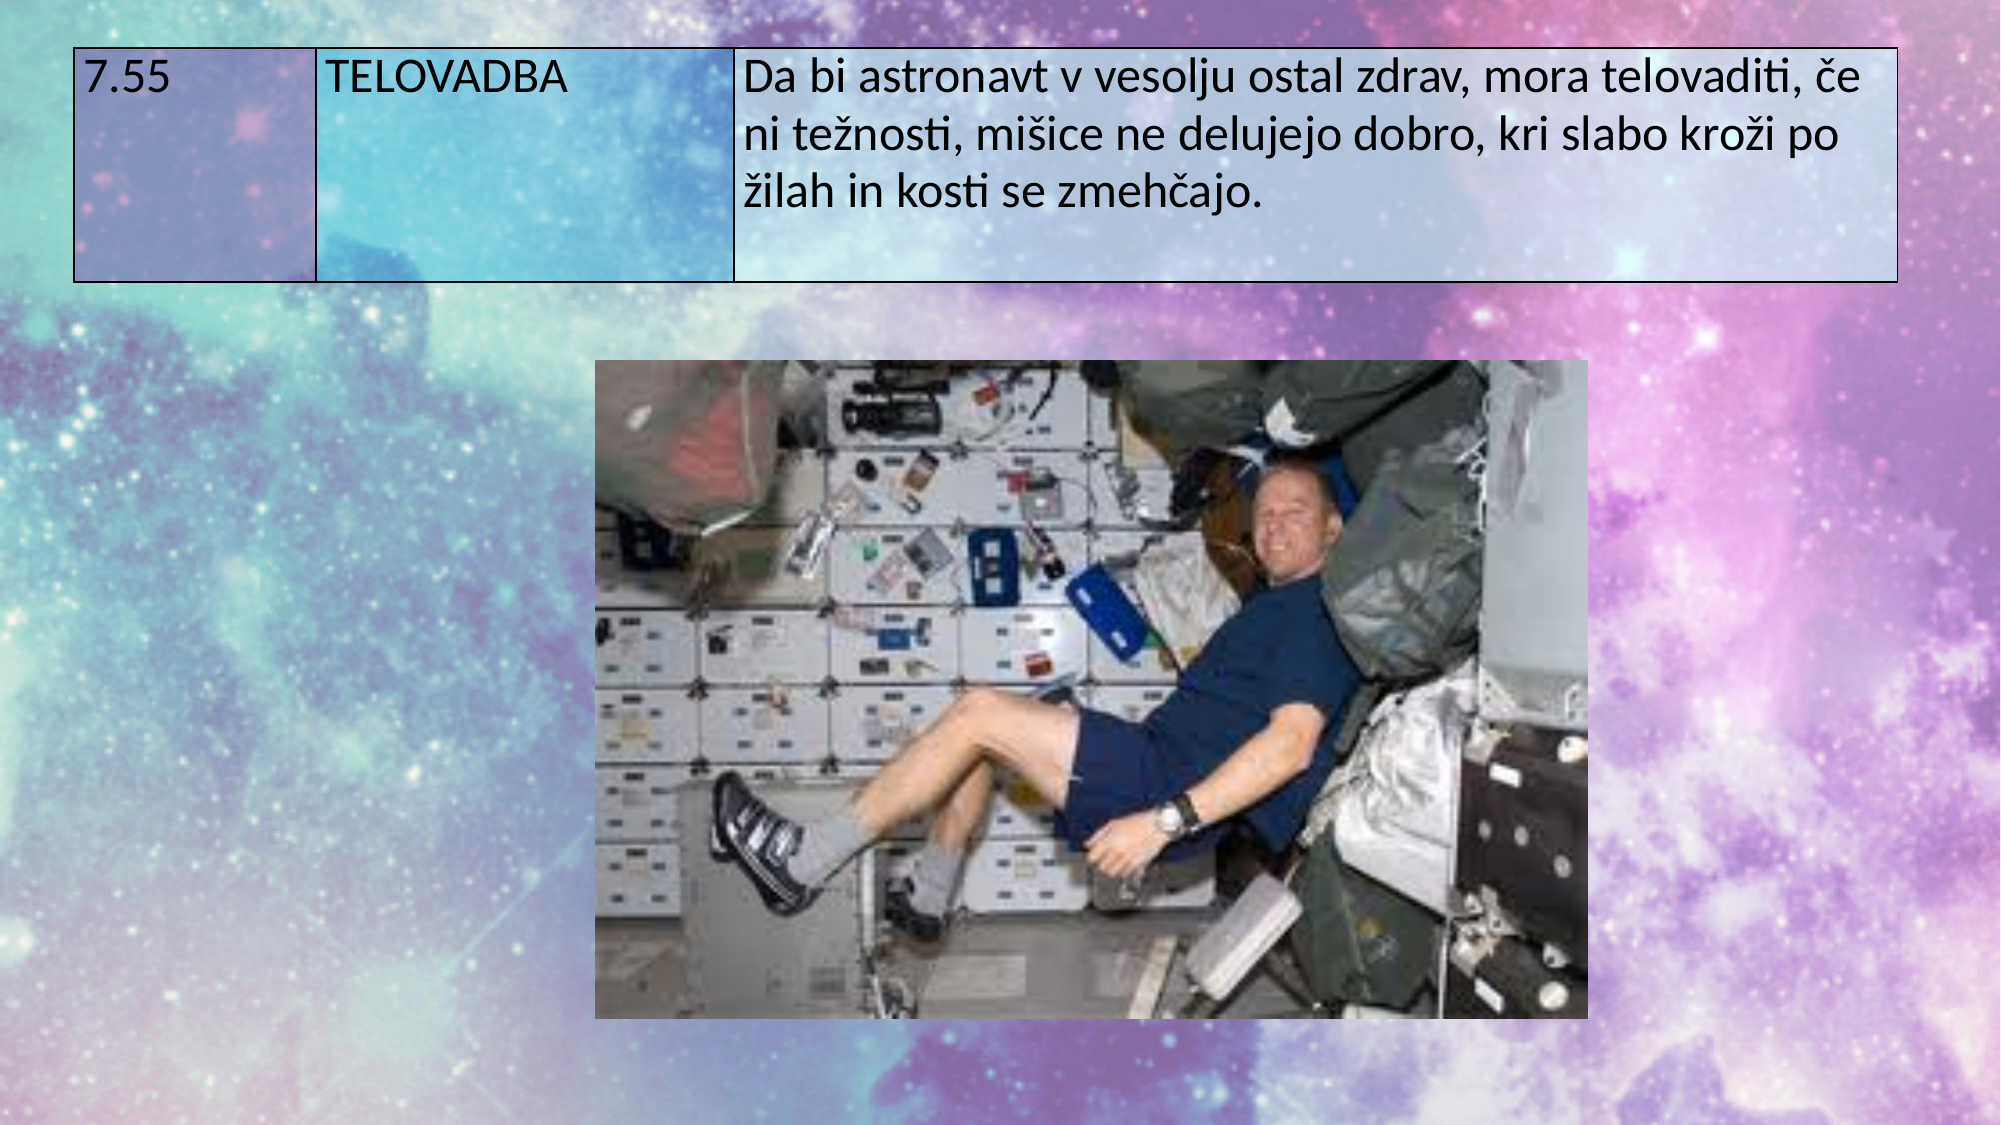

| 7.55 | TELOVADBA | Da bi astronavt v vesolju ostal zdrav, mora telovaditi, če ni težnosti, mišice ne delujejo dobro, kri slabo kroži po žilah in kosti se zmehčajo. |
| --- | --- | --- |